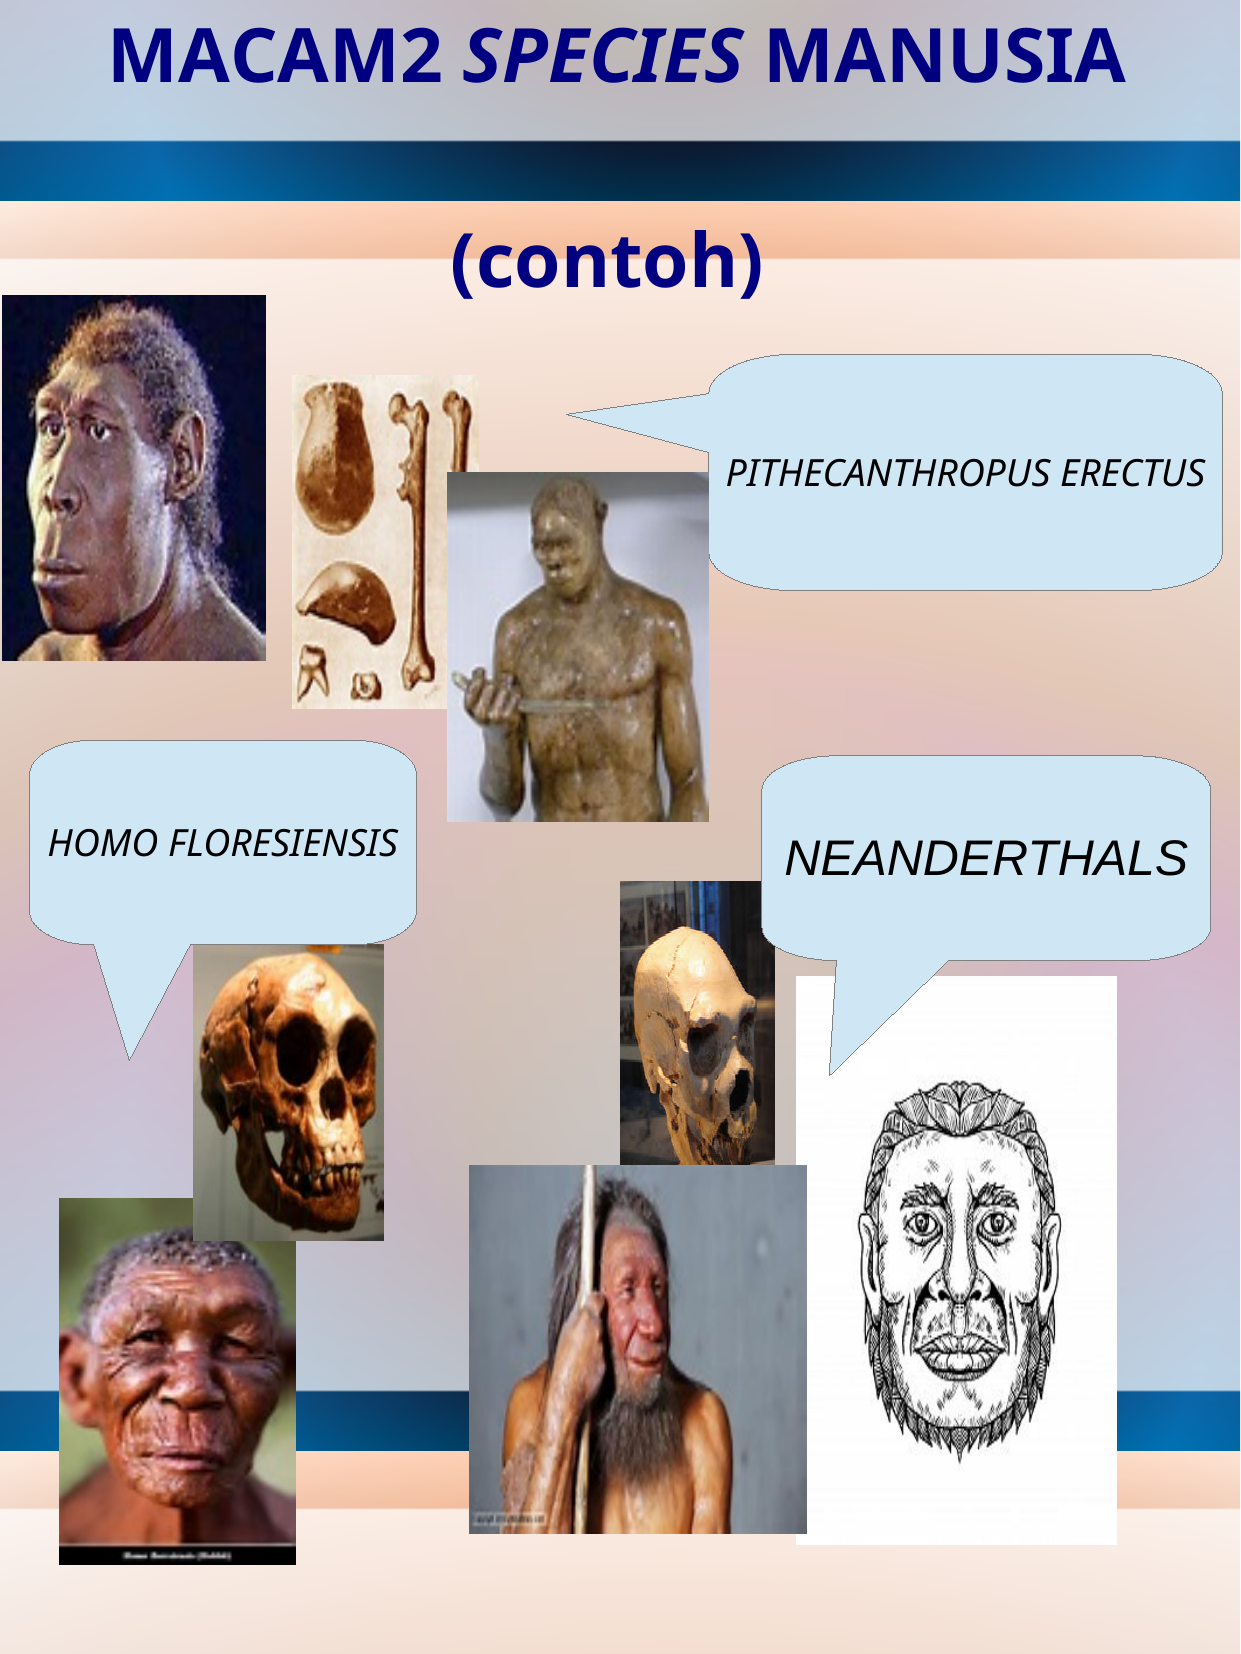

# MACAM2 SPECIES MANUSIA (contoh)
PITHECANTHROPUS ERECTUS
HOMO FLORESIENSIS
NEANDERTHALS